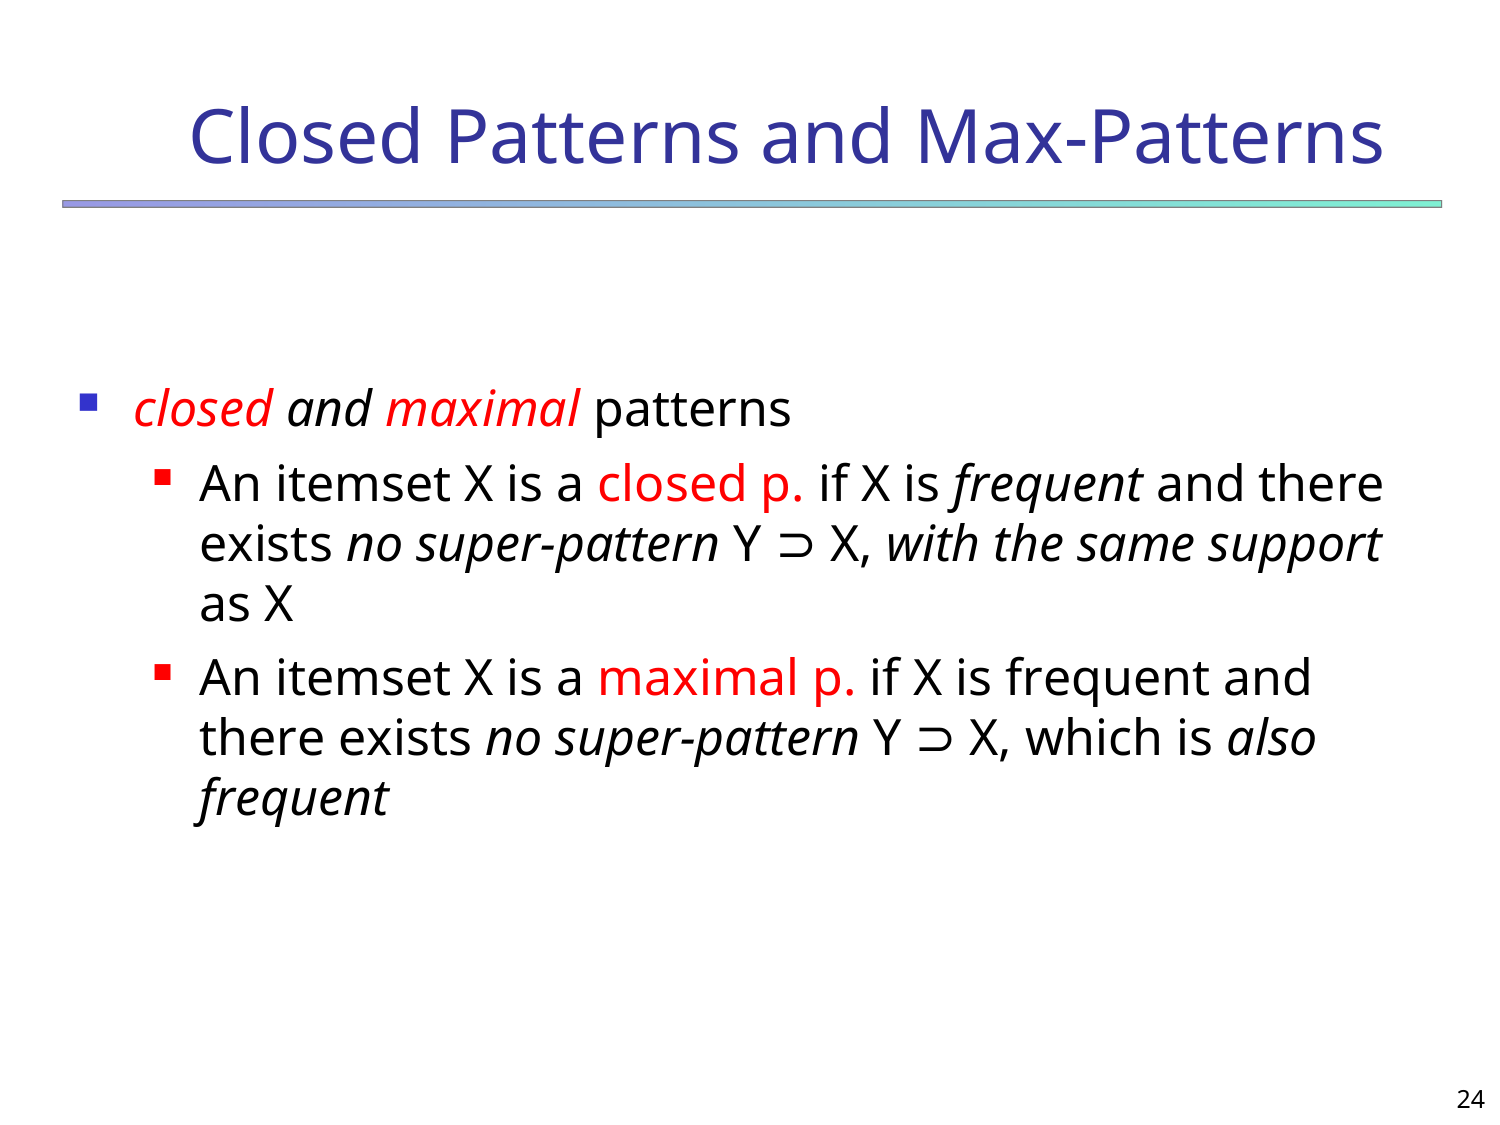

# Closed Patterns and Max-Patterns
closed and maximal patterns
An itemset X is a closed p. if X is frequent and there exists no super-pattern Y ⊃ X, with the same support as X
An itemset X is a maximal p. if X is frequent and there exists no super-pattern Y ⊃ X, which is also frequent